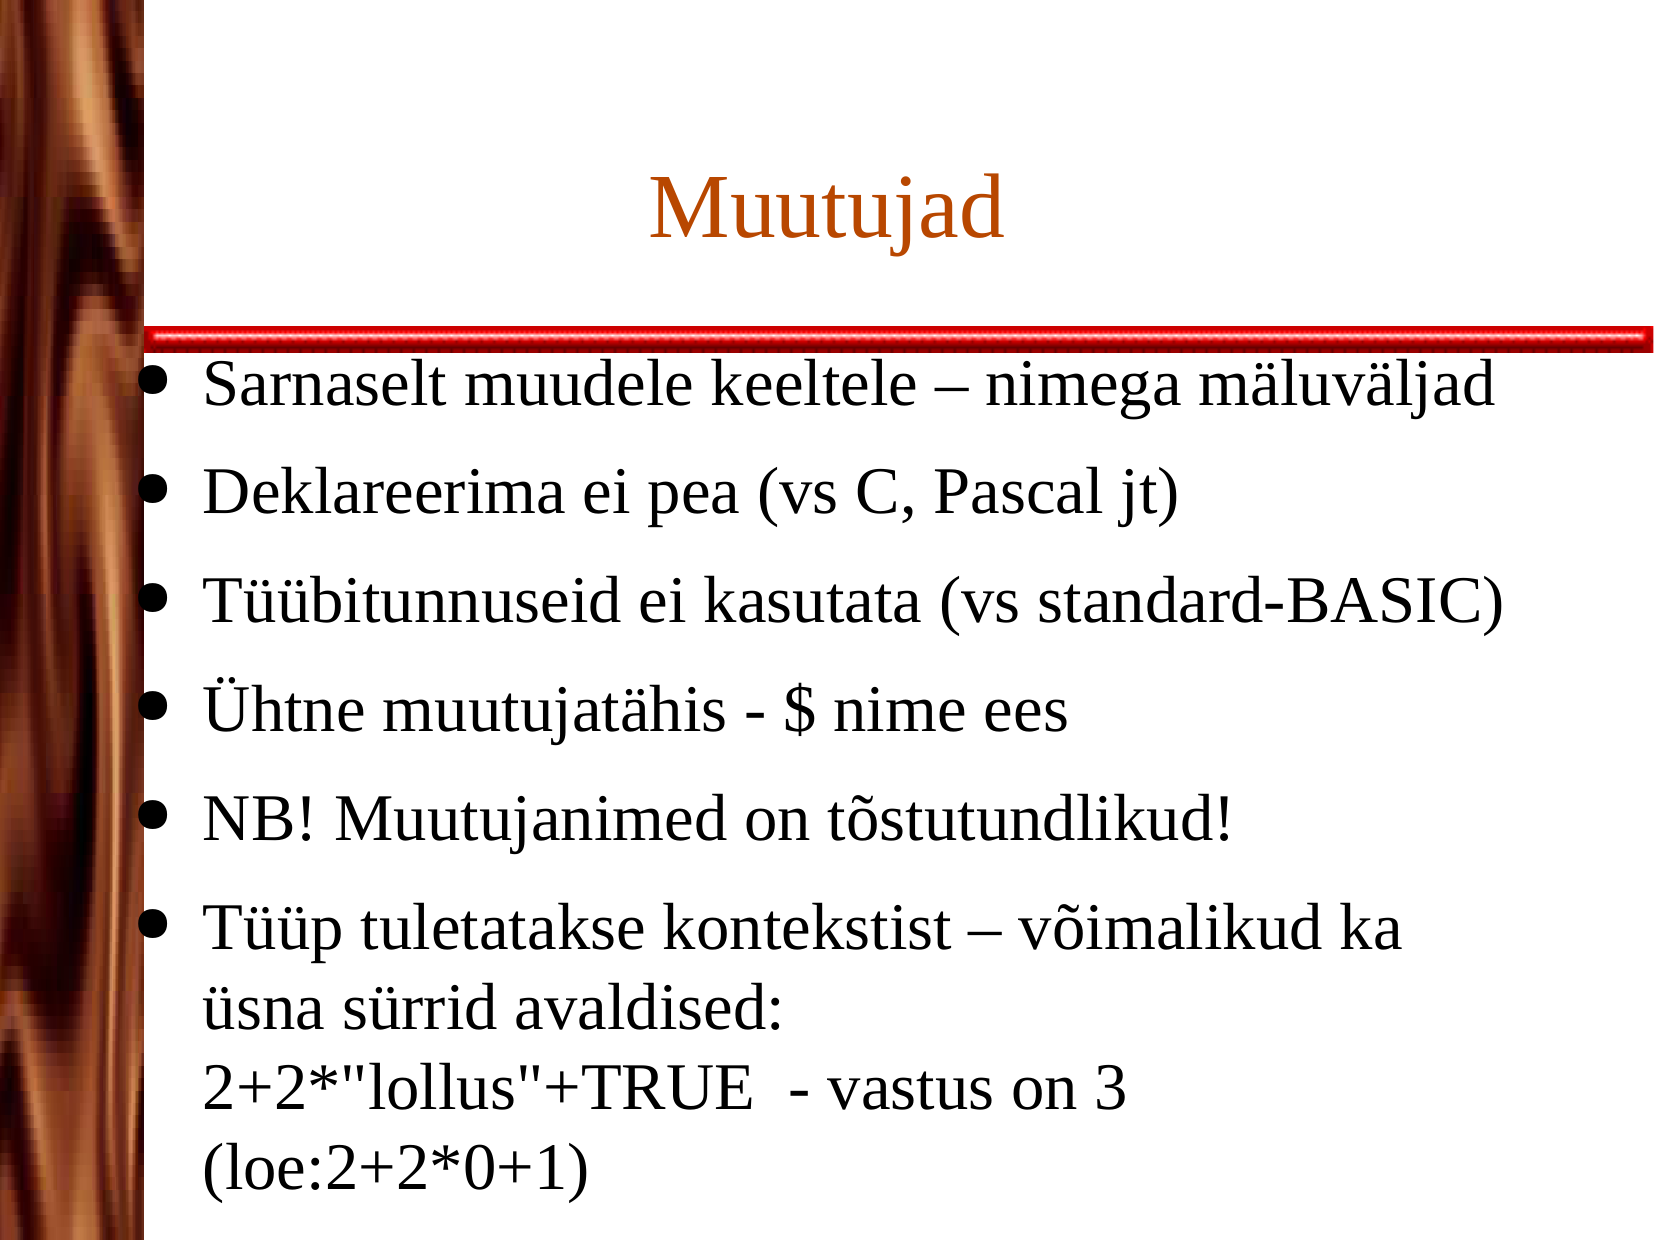

# Muutujad
Sarnaselt muudele keeltele – nimega mäluväljad
Deklareerima ei pea (vs C, Pascal jt)
Tüübitunnuseid ei kasutata (vs standard-BASIC)
Ühtne muutujatähis - $ nime ees
NB! Muutujanimed on tõstutundlikud!
Tüüp tuletatakse kontekstist – võimalikud ka üsna sürrid avaldised:
2+2*"lollus"+TRUE - vastus on 3 (loe:2+2*0+1)